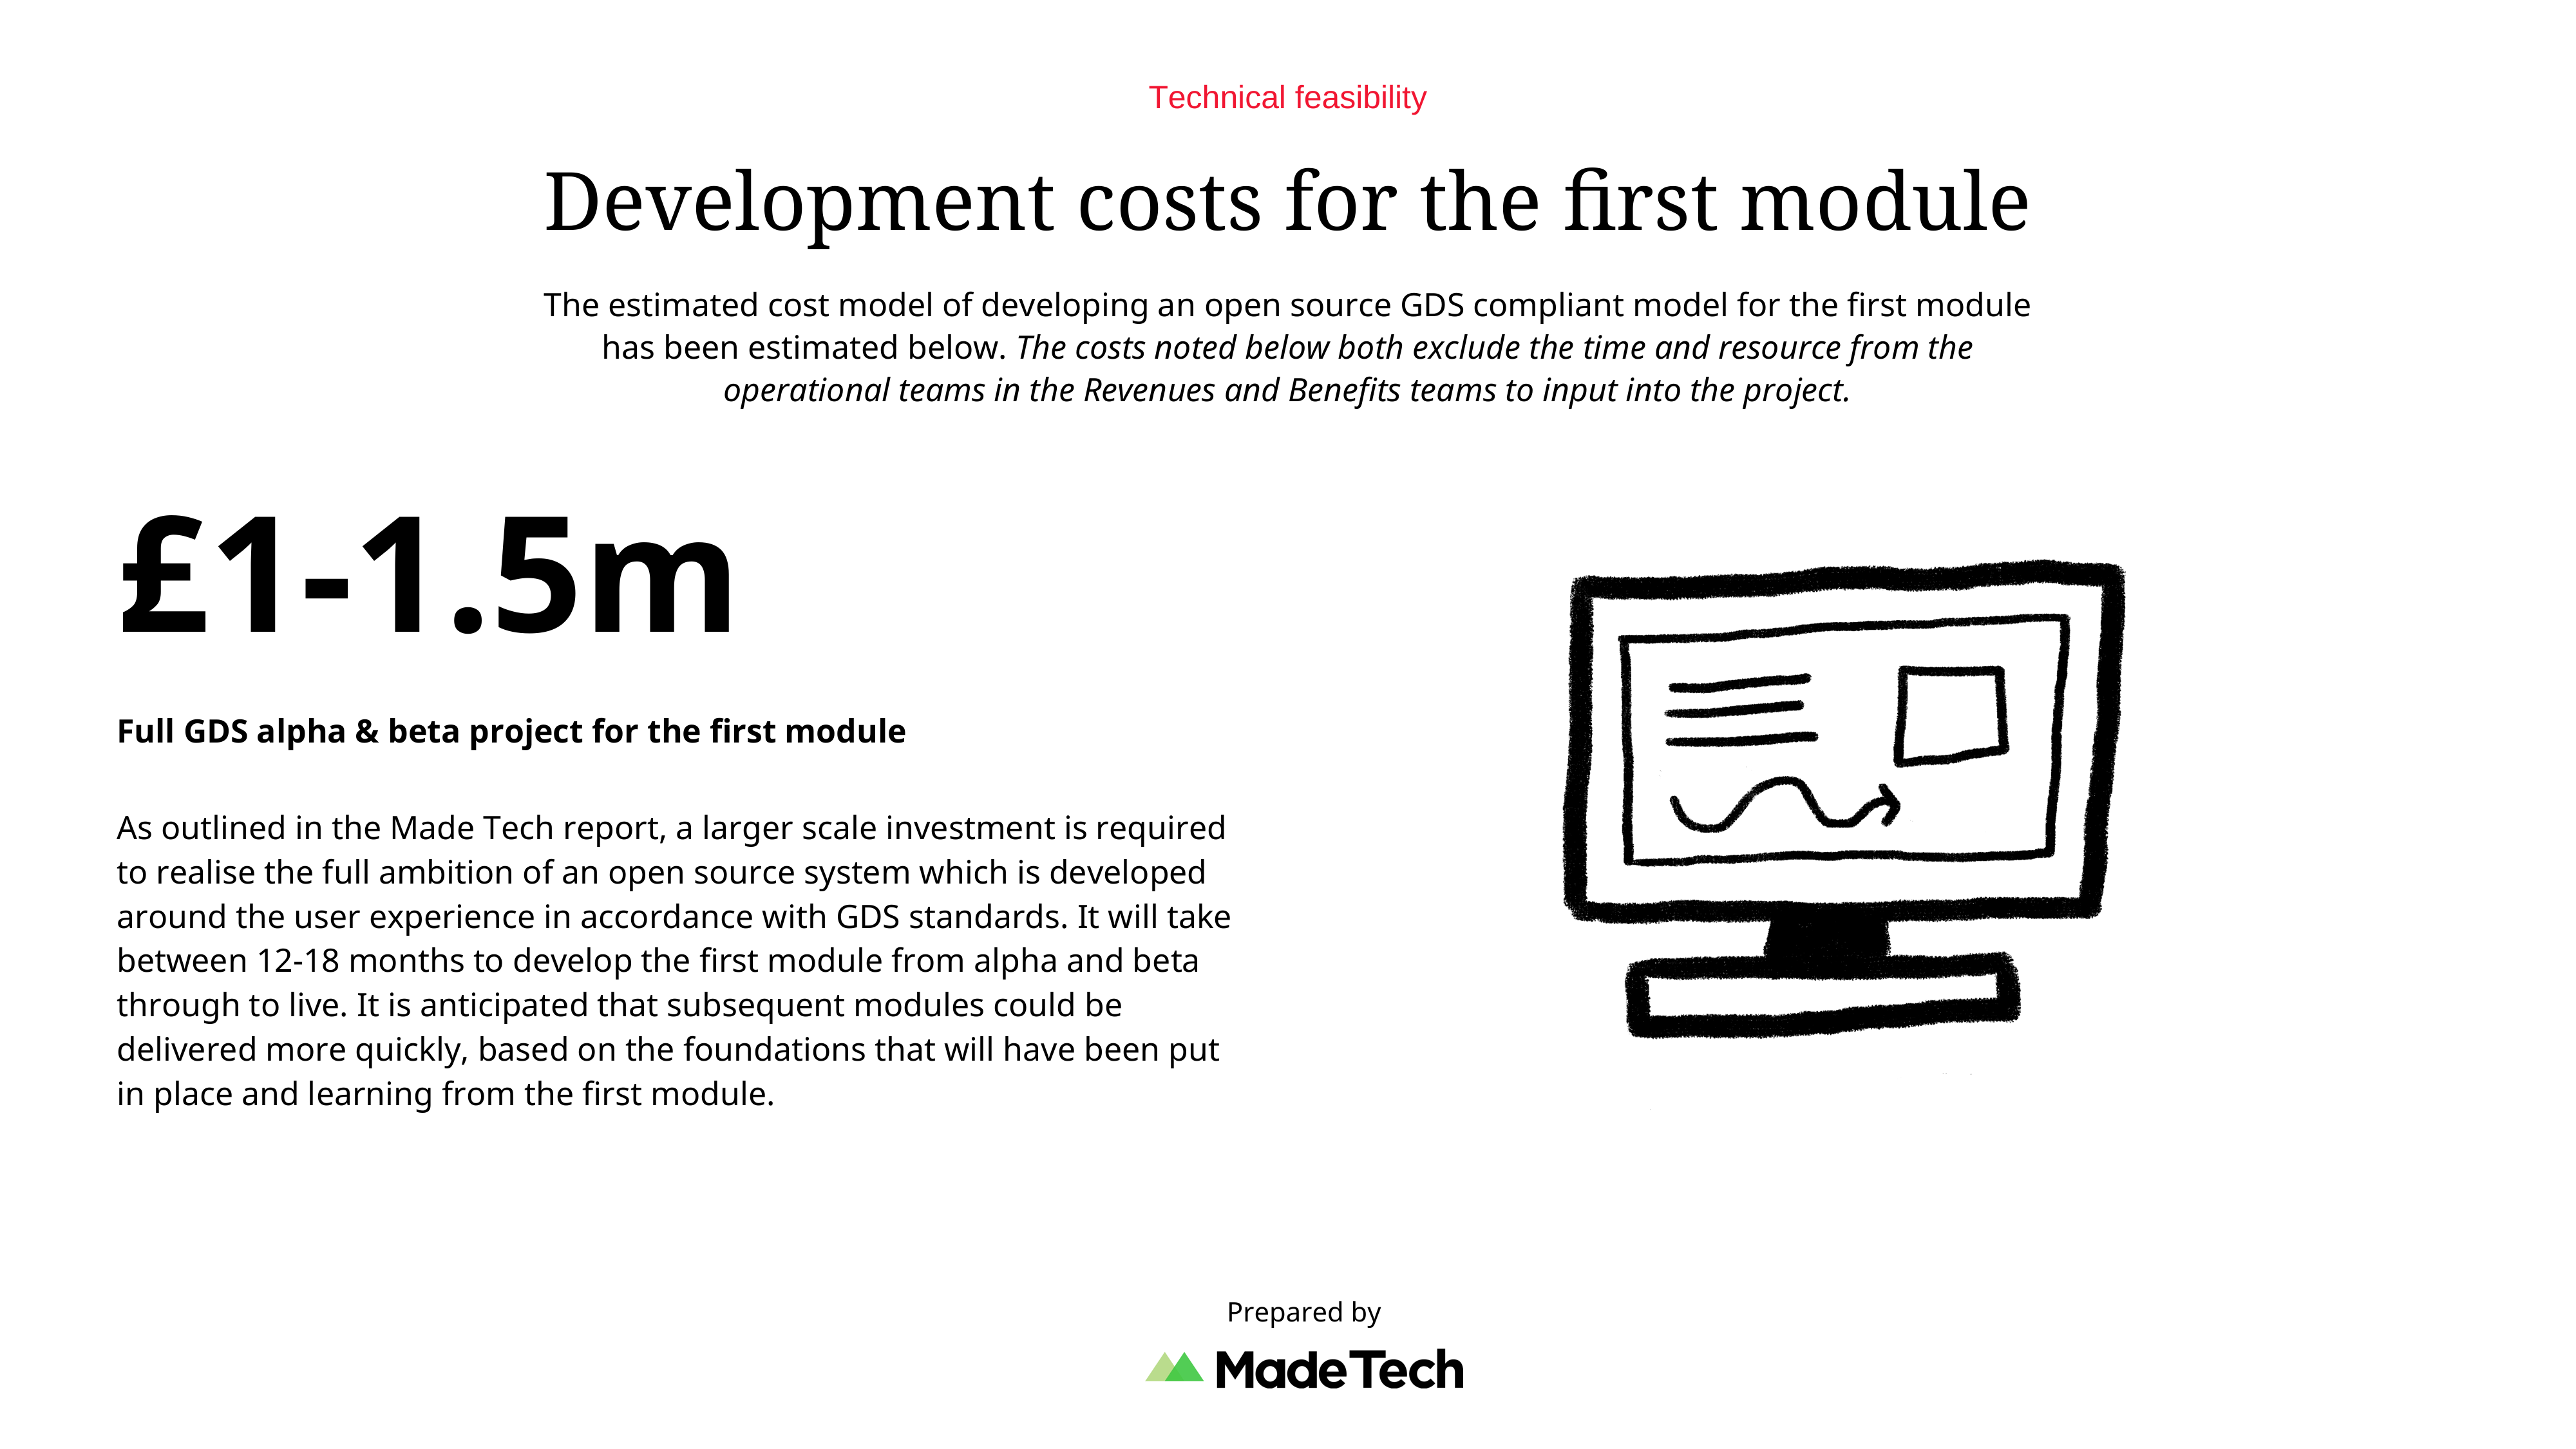

Technical feasibility
Development costs for the first module
The estimated cost model of developing an open source GDS compliant model for the first module has been estimated below. The costs noted below both exclude the time and resource from the operational teams in the Revenues and Benefits teams to input into the project.
£1-1.5m
Full GDS alpha & beta project for the first module
As outlined in the Made Tech report, a larger scale investment is required to realise the full ambition of an open source system which is developed around the user experience in accordance with GDS standards. It will take between 12-18 months to develop the first module from alpha and beta through to live. It is anticipated that subsequent modules could be delivered more quickly, based on the foundations that will have been put in place and learning from the first module.
Prepared by